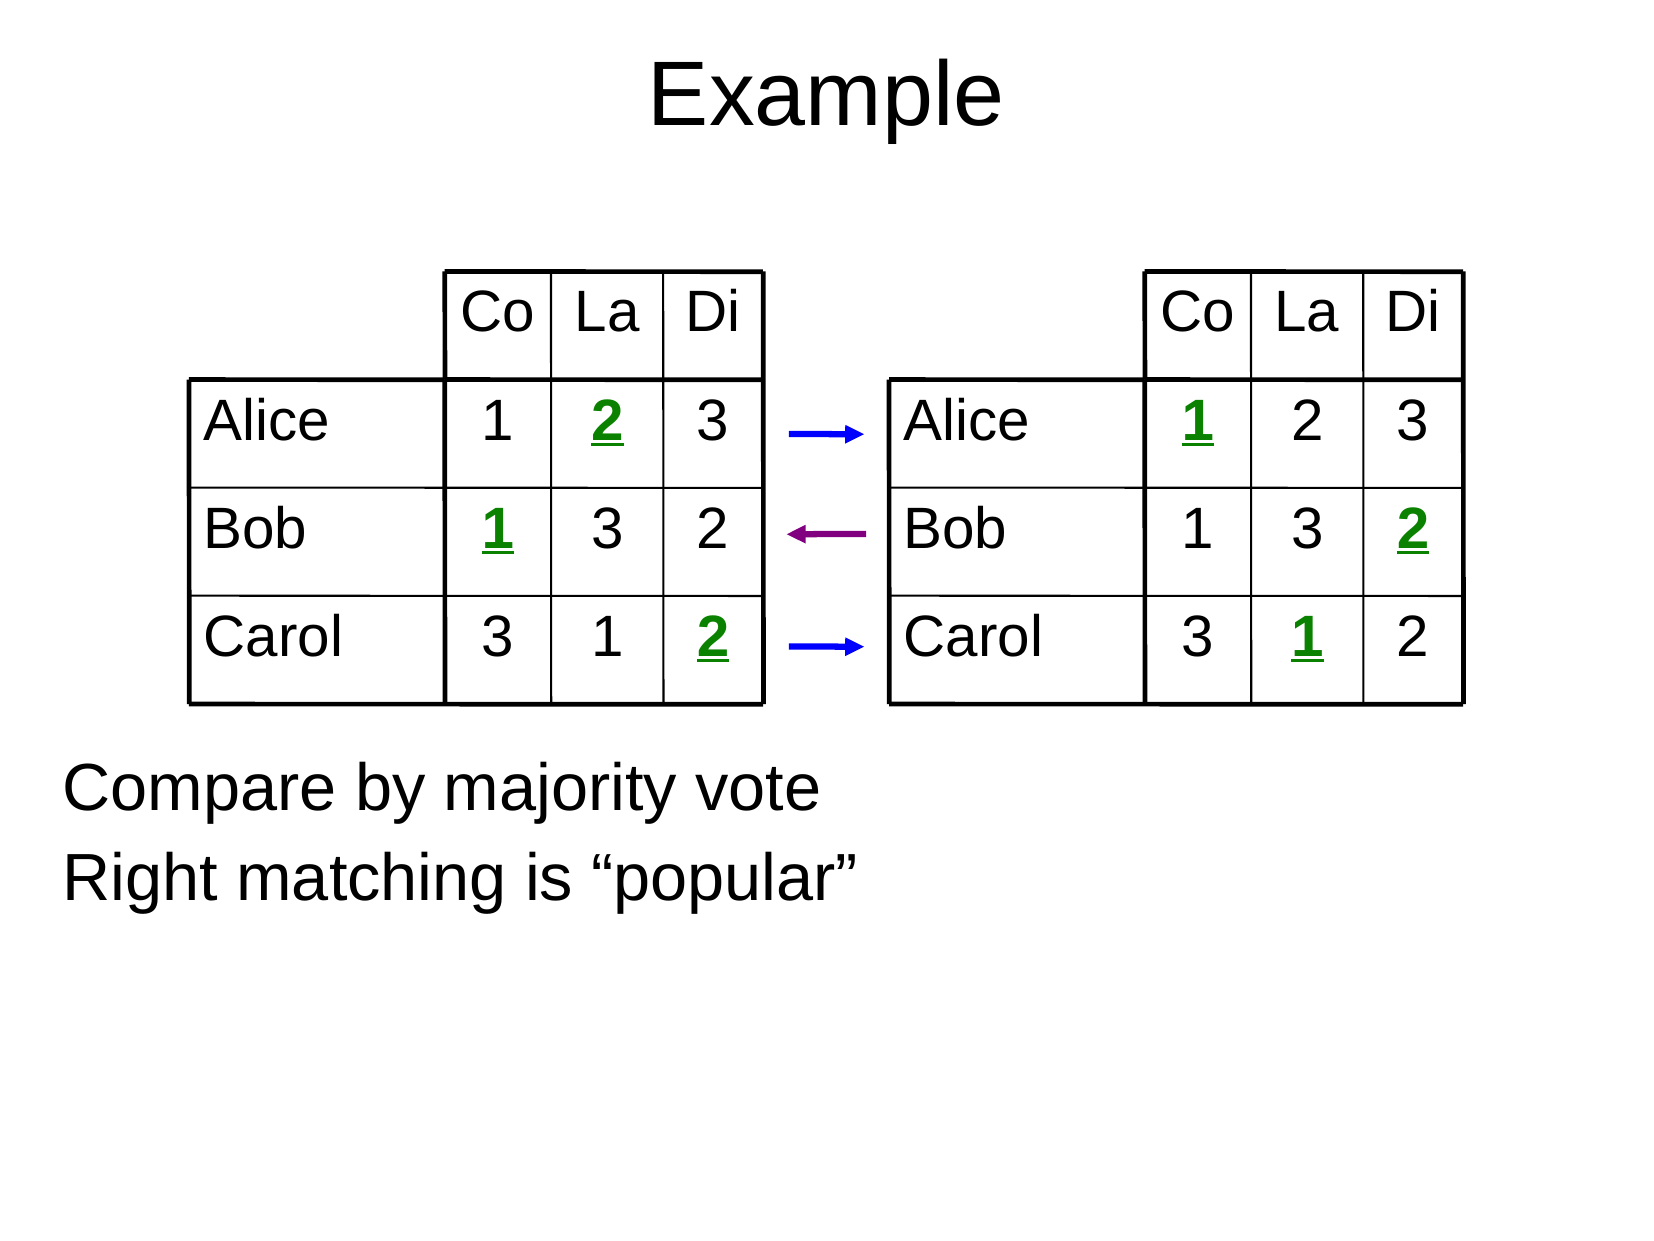

# Example
Co
La
Di
Alice
1
2
3
Bob
1
3
2
Carol
3
1
2
Co
La
Di
Alice
1
2
3
Bob
1
3
2
Carol
3
1
2
Compare by majority vote
Right matching is “popular”